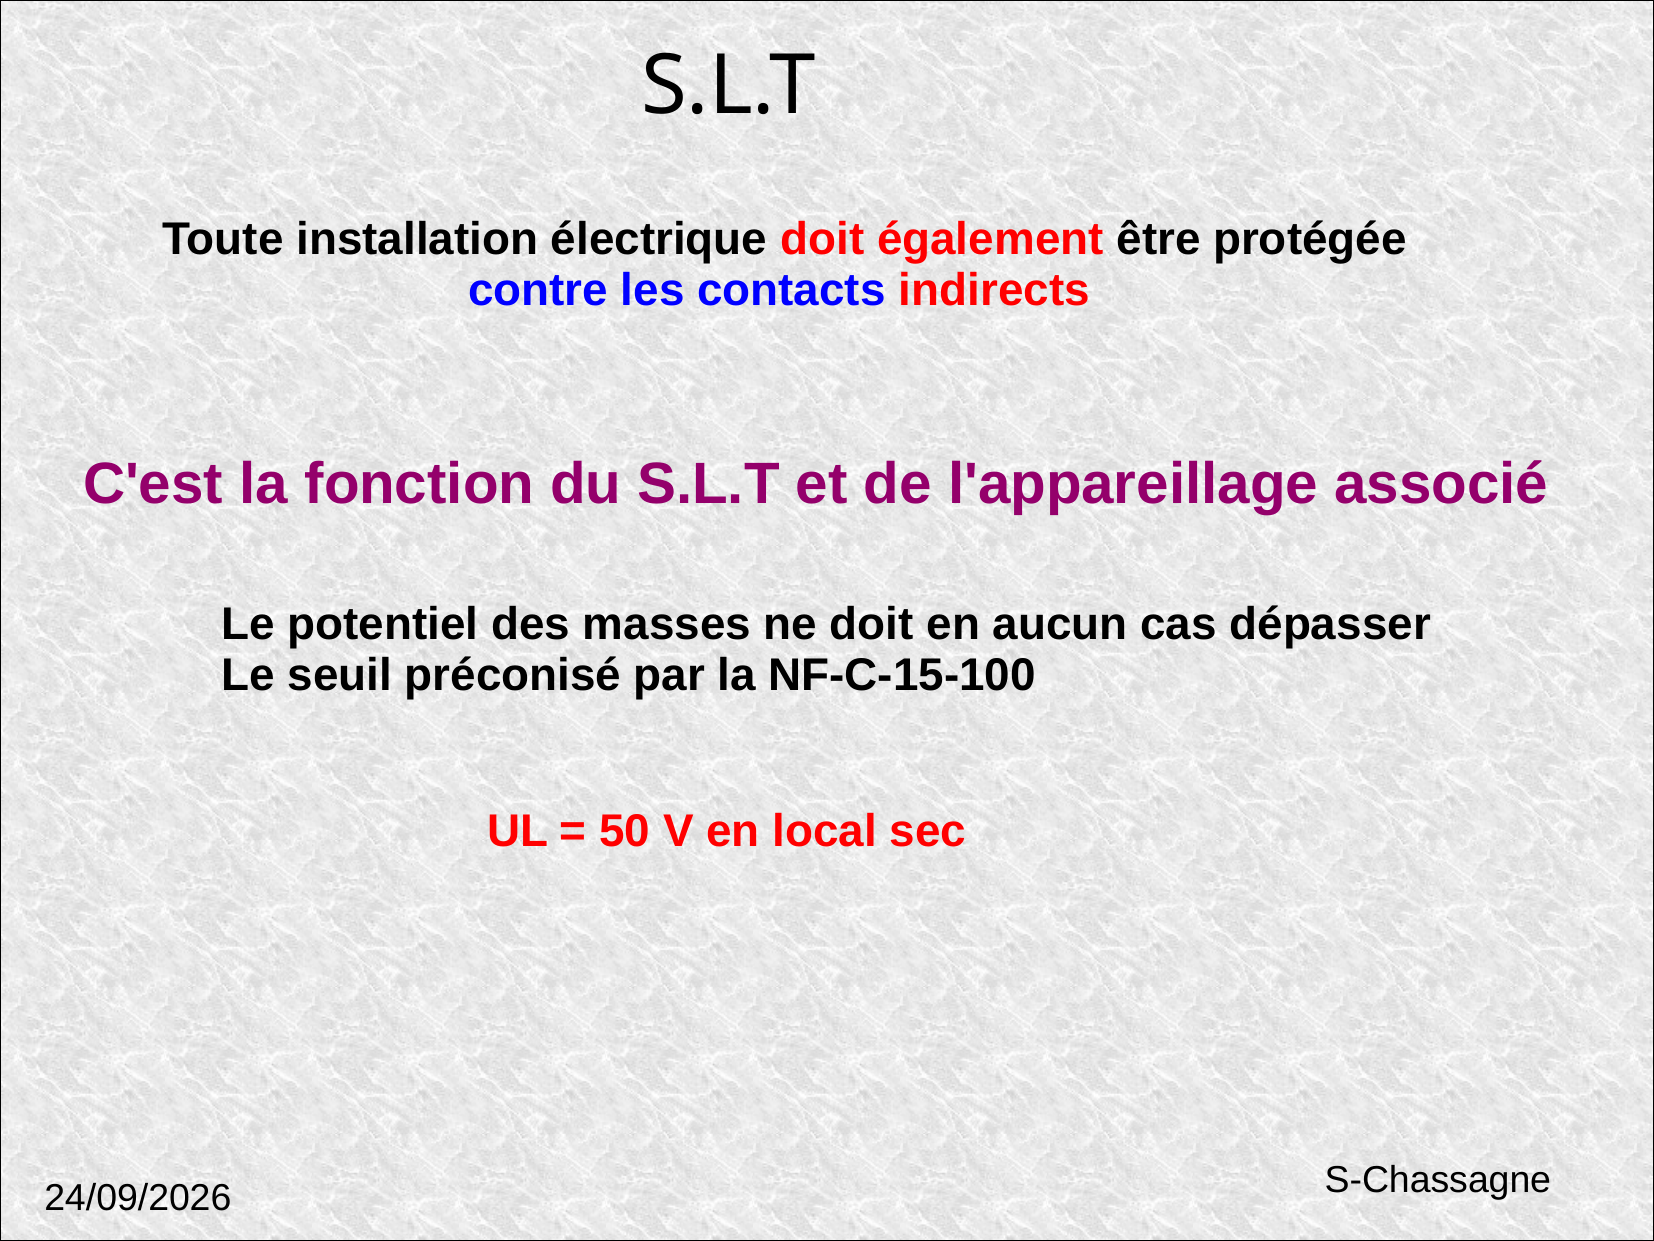

S.L.T
Toute installation électrique doit également être protégée
 contre les contacts indirects
C'est la fonction du S.L.T et de l'appareillage associé
Le potentiel des masses ne doit en aucun cas dépasser
Le seuil préconisé par la NF-C-15-100
UL = 50 V en local sec